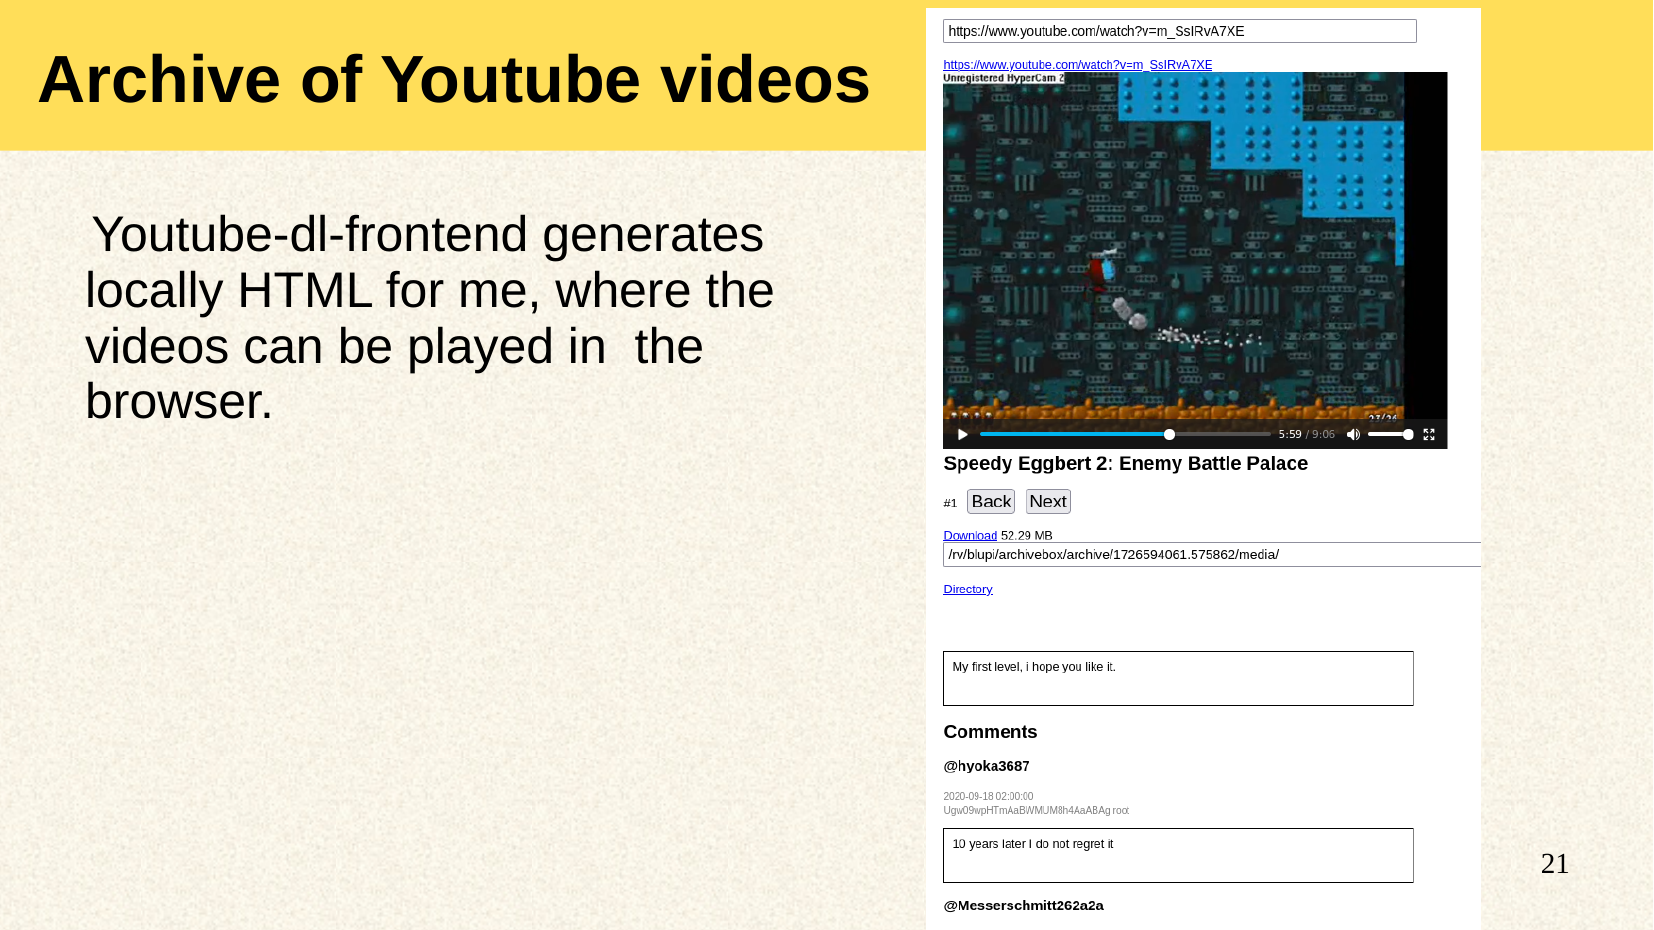

# Archive of Youtube videos
Youtube-dl-frontend generates locally HTML for me, where the videos can be played in the browser.
21